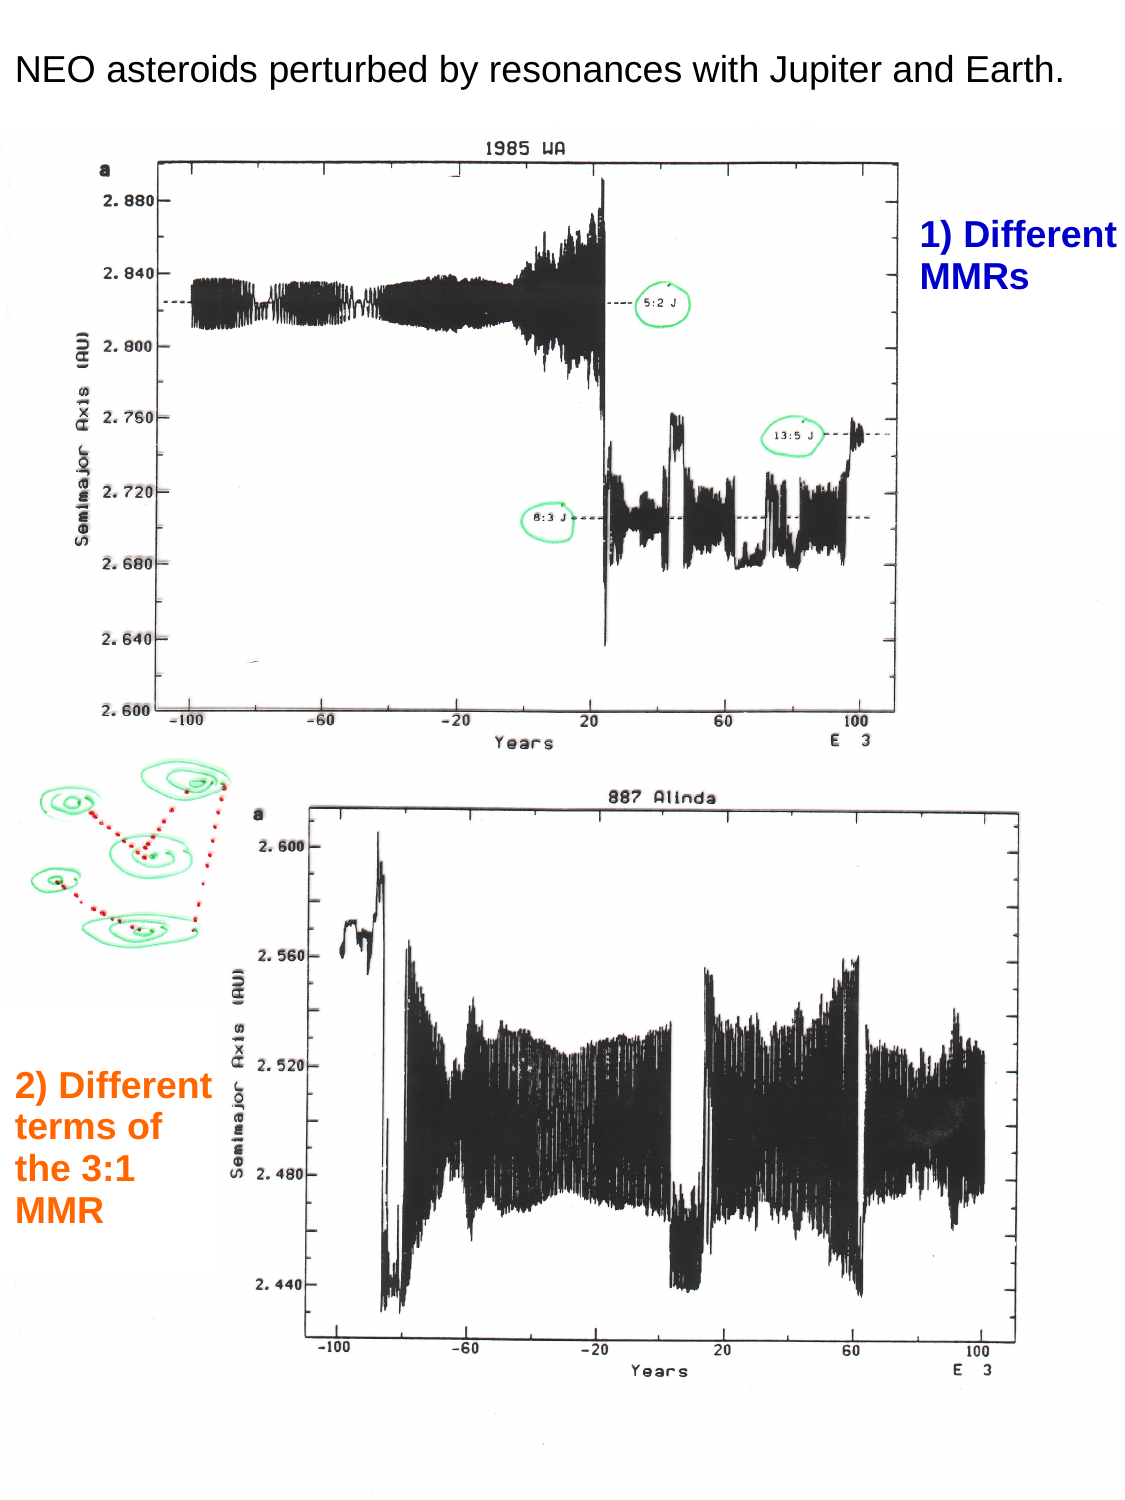

NEO asteroids perturbed by resonances with Jupiter and Earth.
1) Different MMRs
2) Different terms of the 3:1 MMR